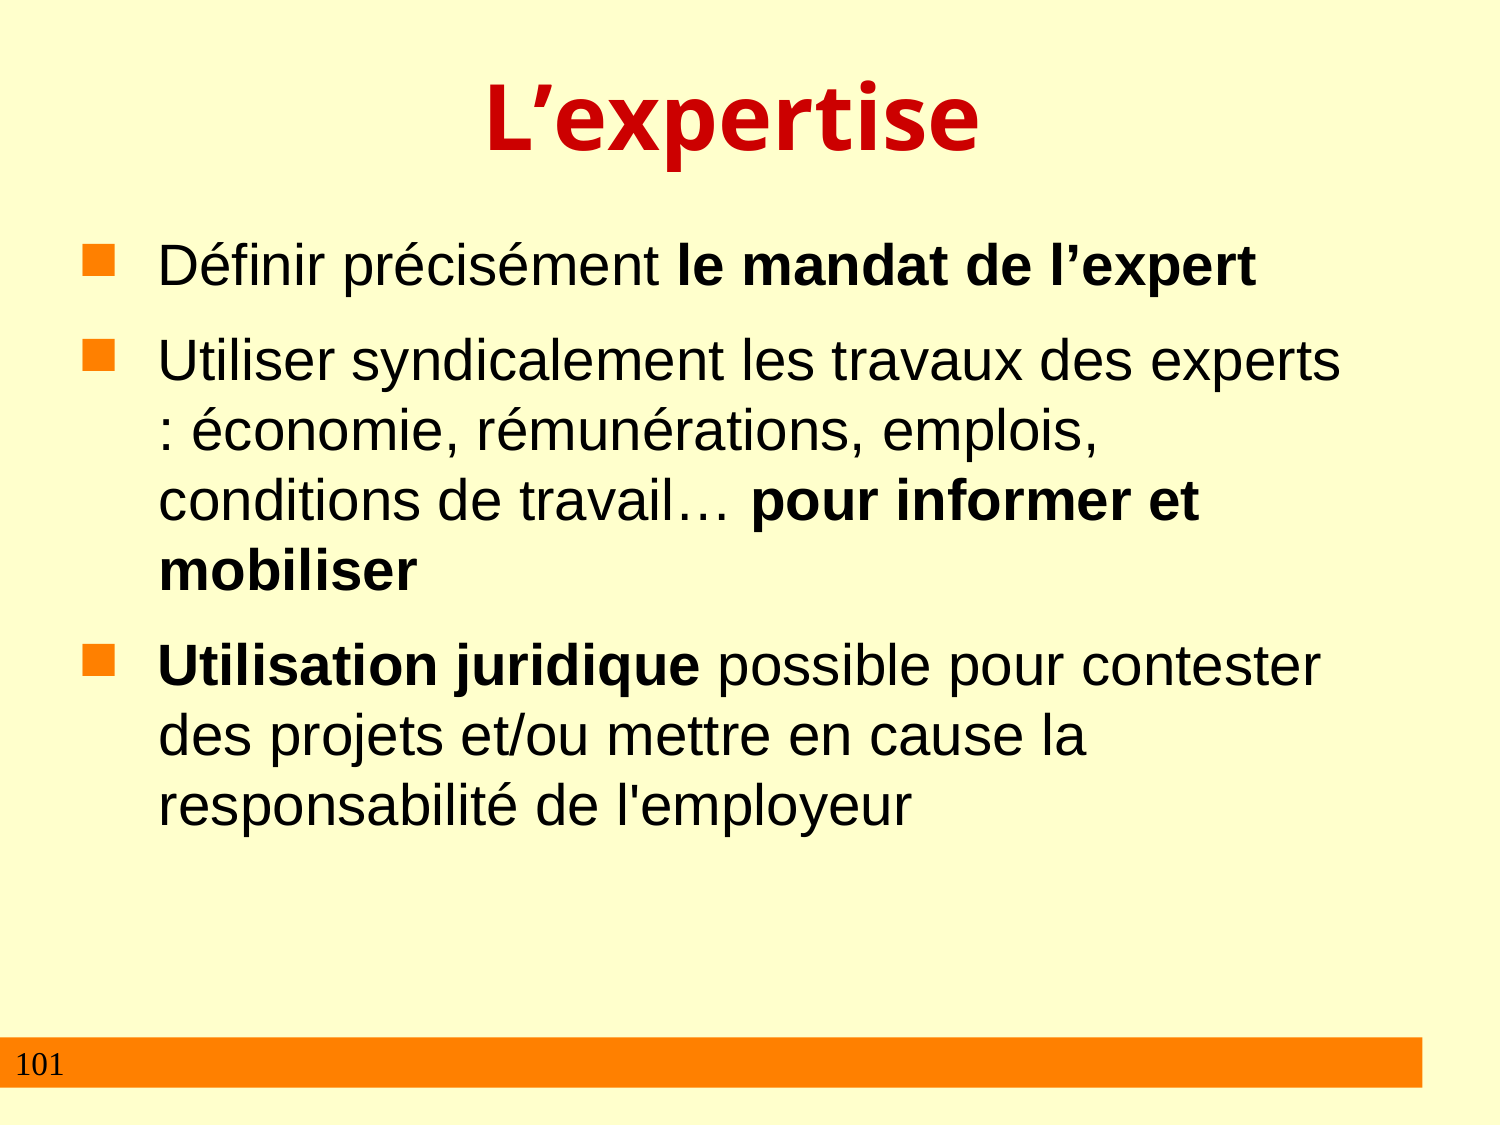

# L’expertise
Définir précisément le mandat de l’expert
Utiliser syndicalement les travaux des experts : économie, rémunérations, emplois, conditions de travail… pour informer et mobiliser
Utilisation juridique possible pour contester des projets et/ou mettre en cause la responsabilité de l'employeur